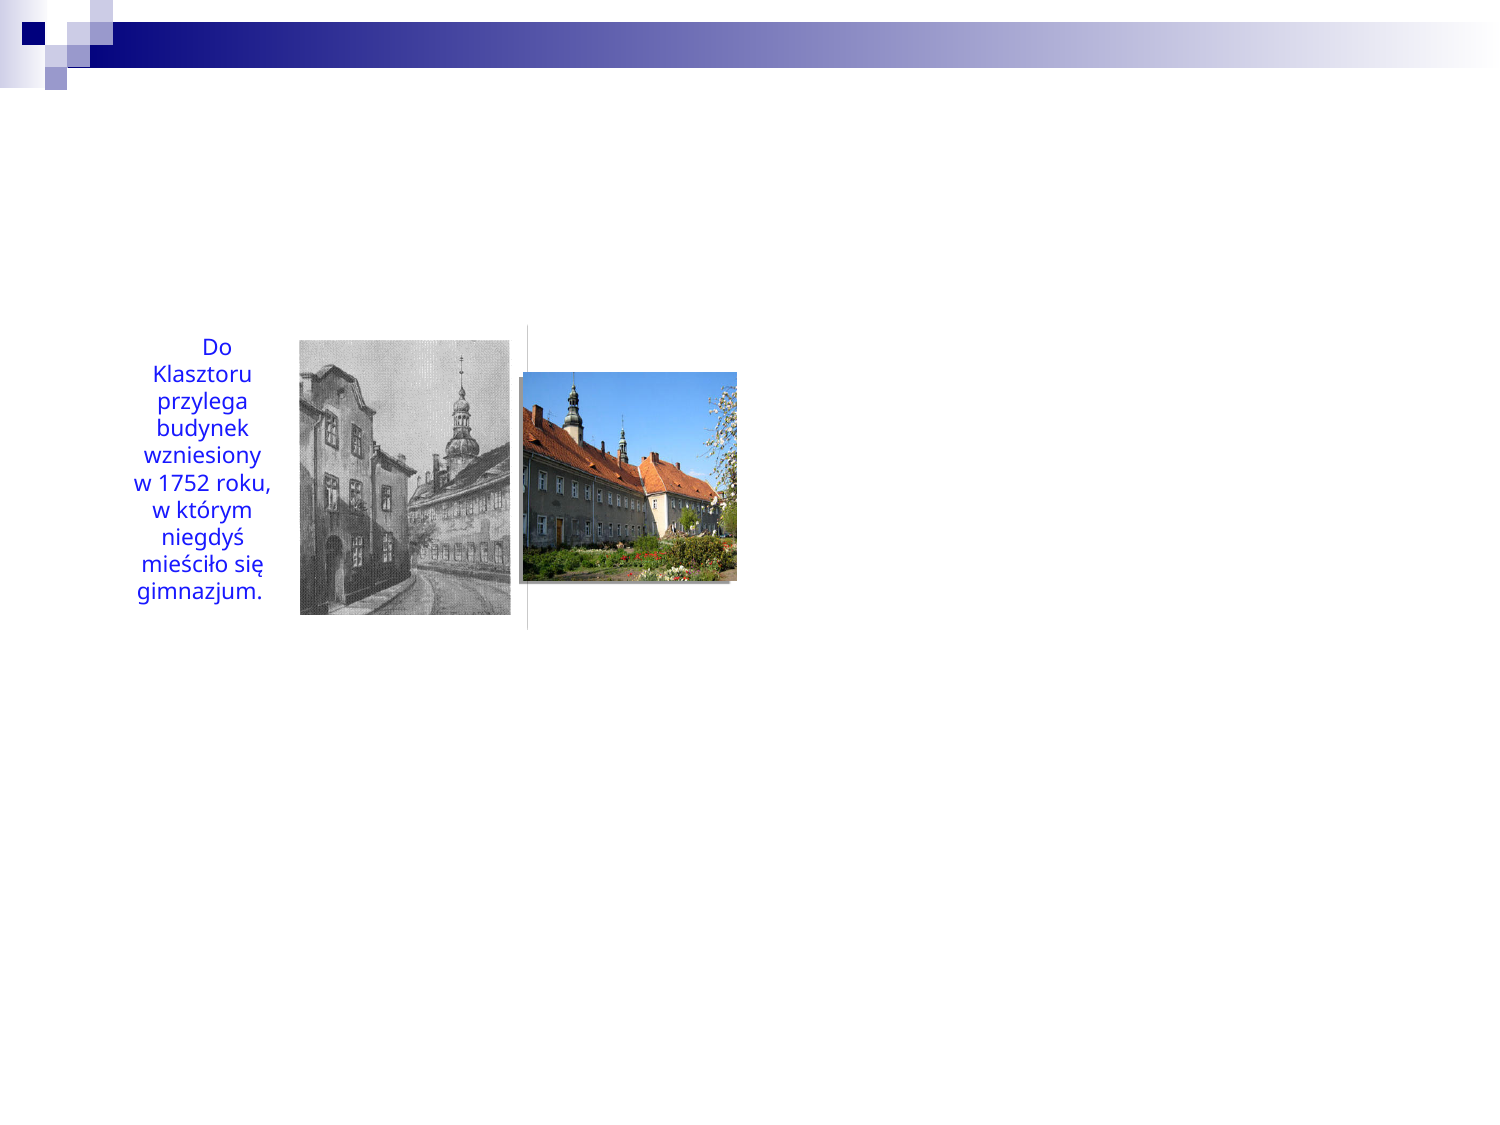

# Do Klasztoru przylega budynek wzniesiony w 1752 roku, w którym niegdyś mieściło się gimnazjum.